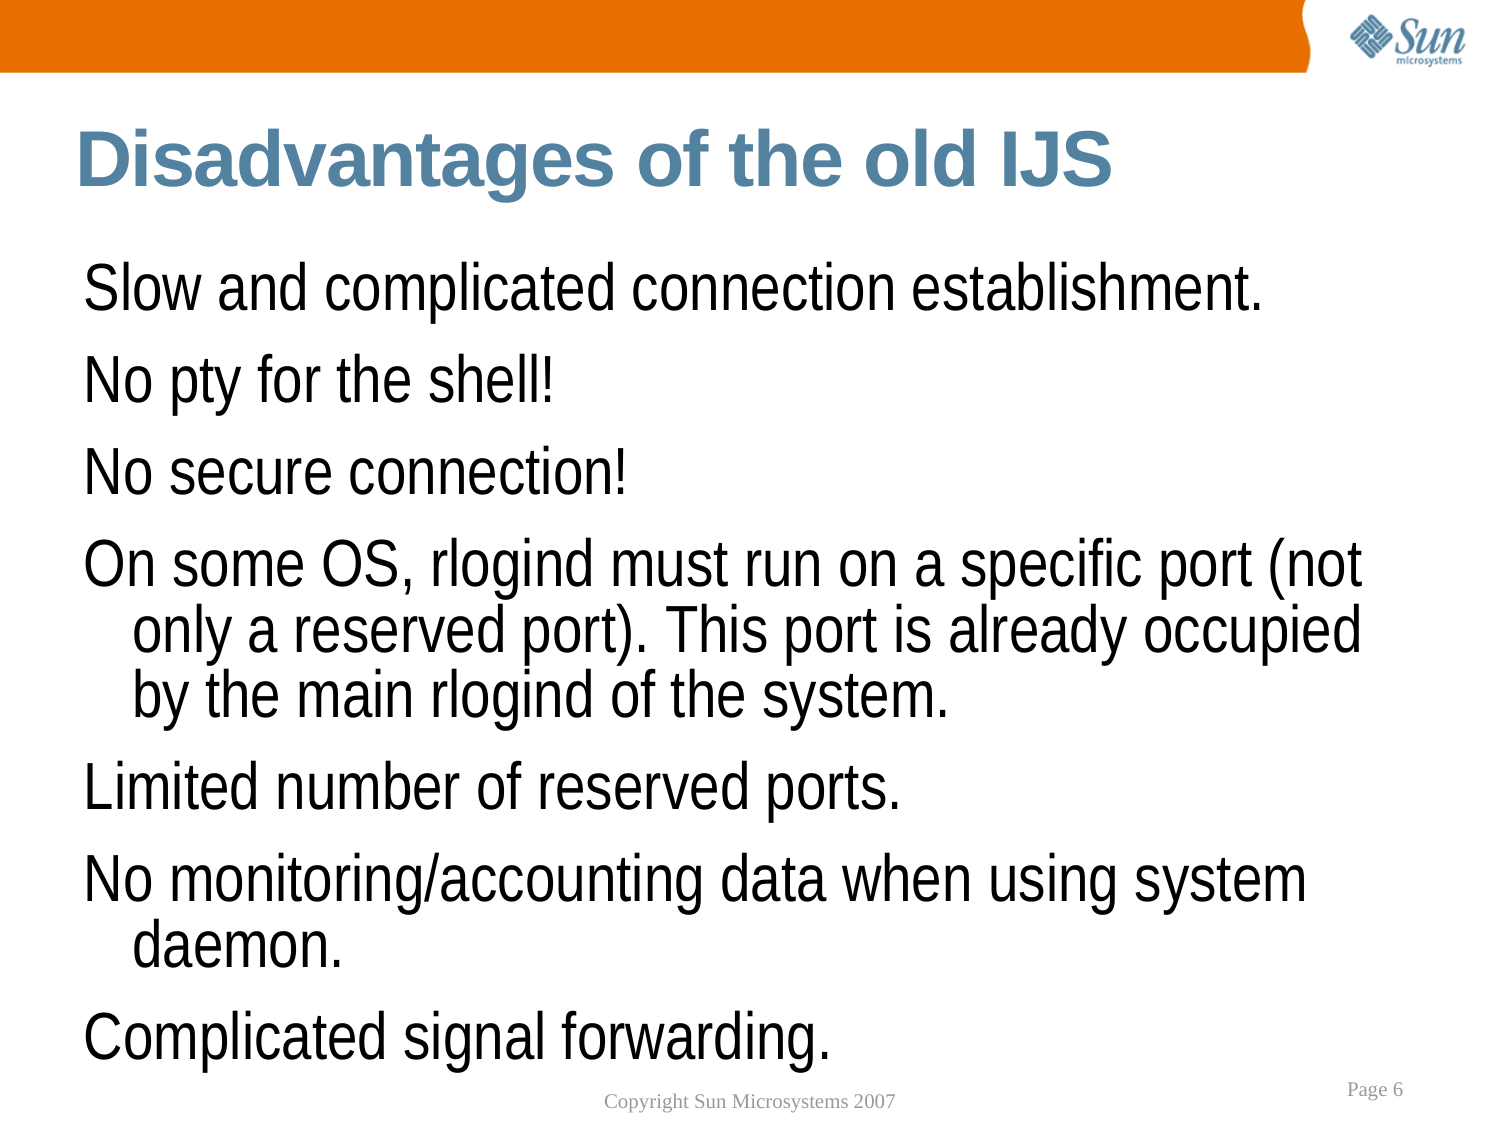

# Disadvantages of the old IJS
Slow and complicated connection establishment.
No pty for the shell!
No secure connection!
On some OS, rlogind must run on a specific port (not only a reserved port). This port is already occupied by the main rlogind of the system.
Limited number of reserved ports.
No monitoring/accounting data when using system daemon.
Complicated signal forwarding.